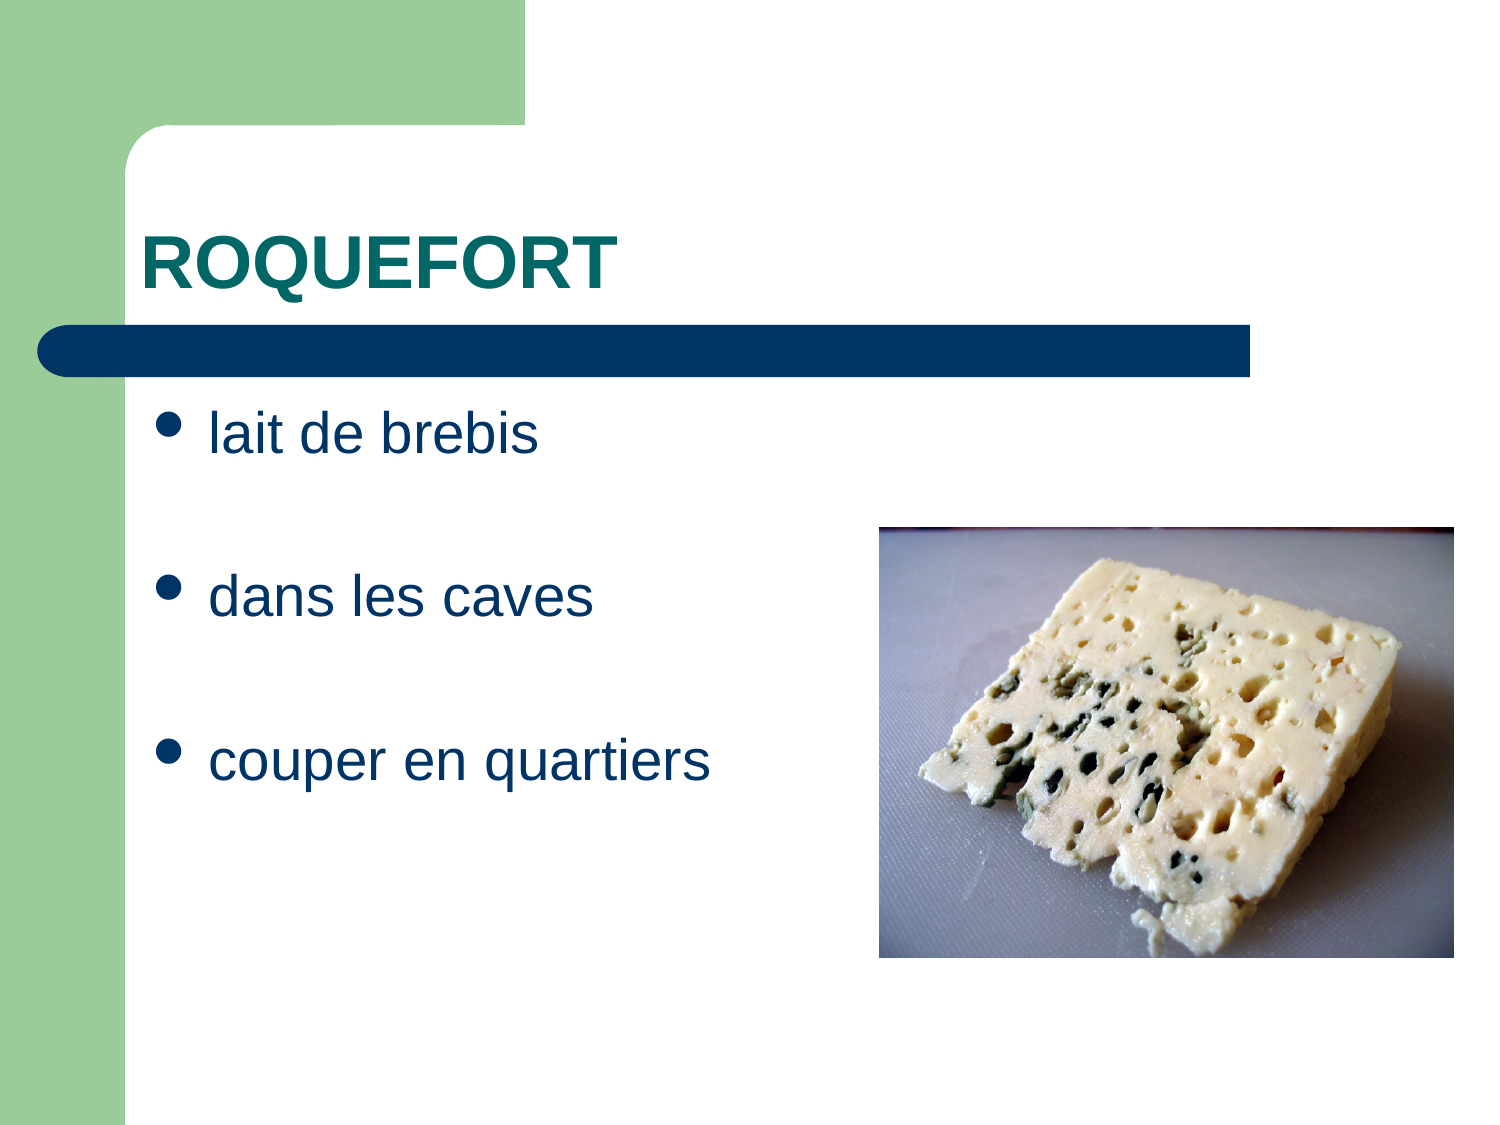

# ROQUEFORT
lait de brebis
dans les caves
couper en quartiers